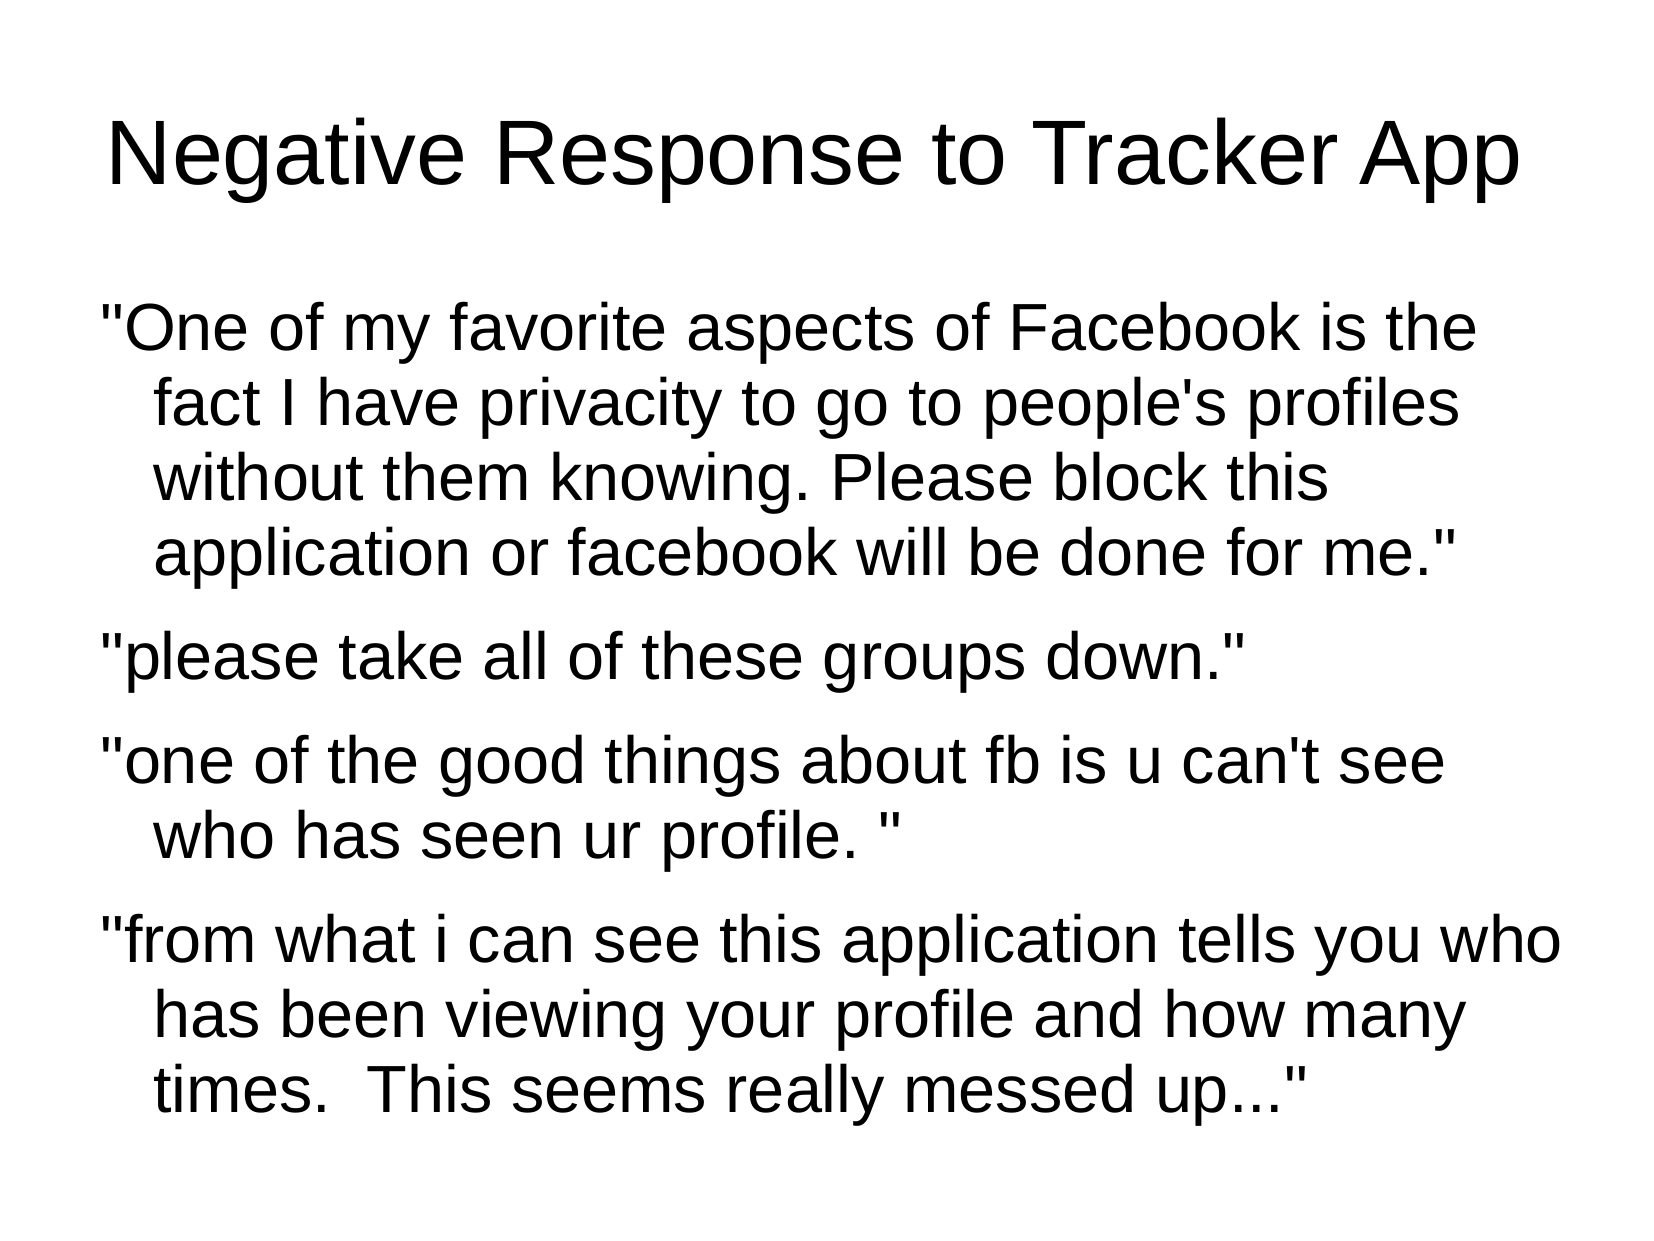

# Negative Response to Tracker App
"One of my favorite aspects of Facebook is the fact I have privacity to go to people's profiles without them knowing. Please block this application or facebook will be done for me."
"please take all of these groups down."
"one of the good things about fb is u can't see who has seen ur profile. "
"from what i can see this application tells you who has been viewing your profile and how many times. This seems really messed up..."